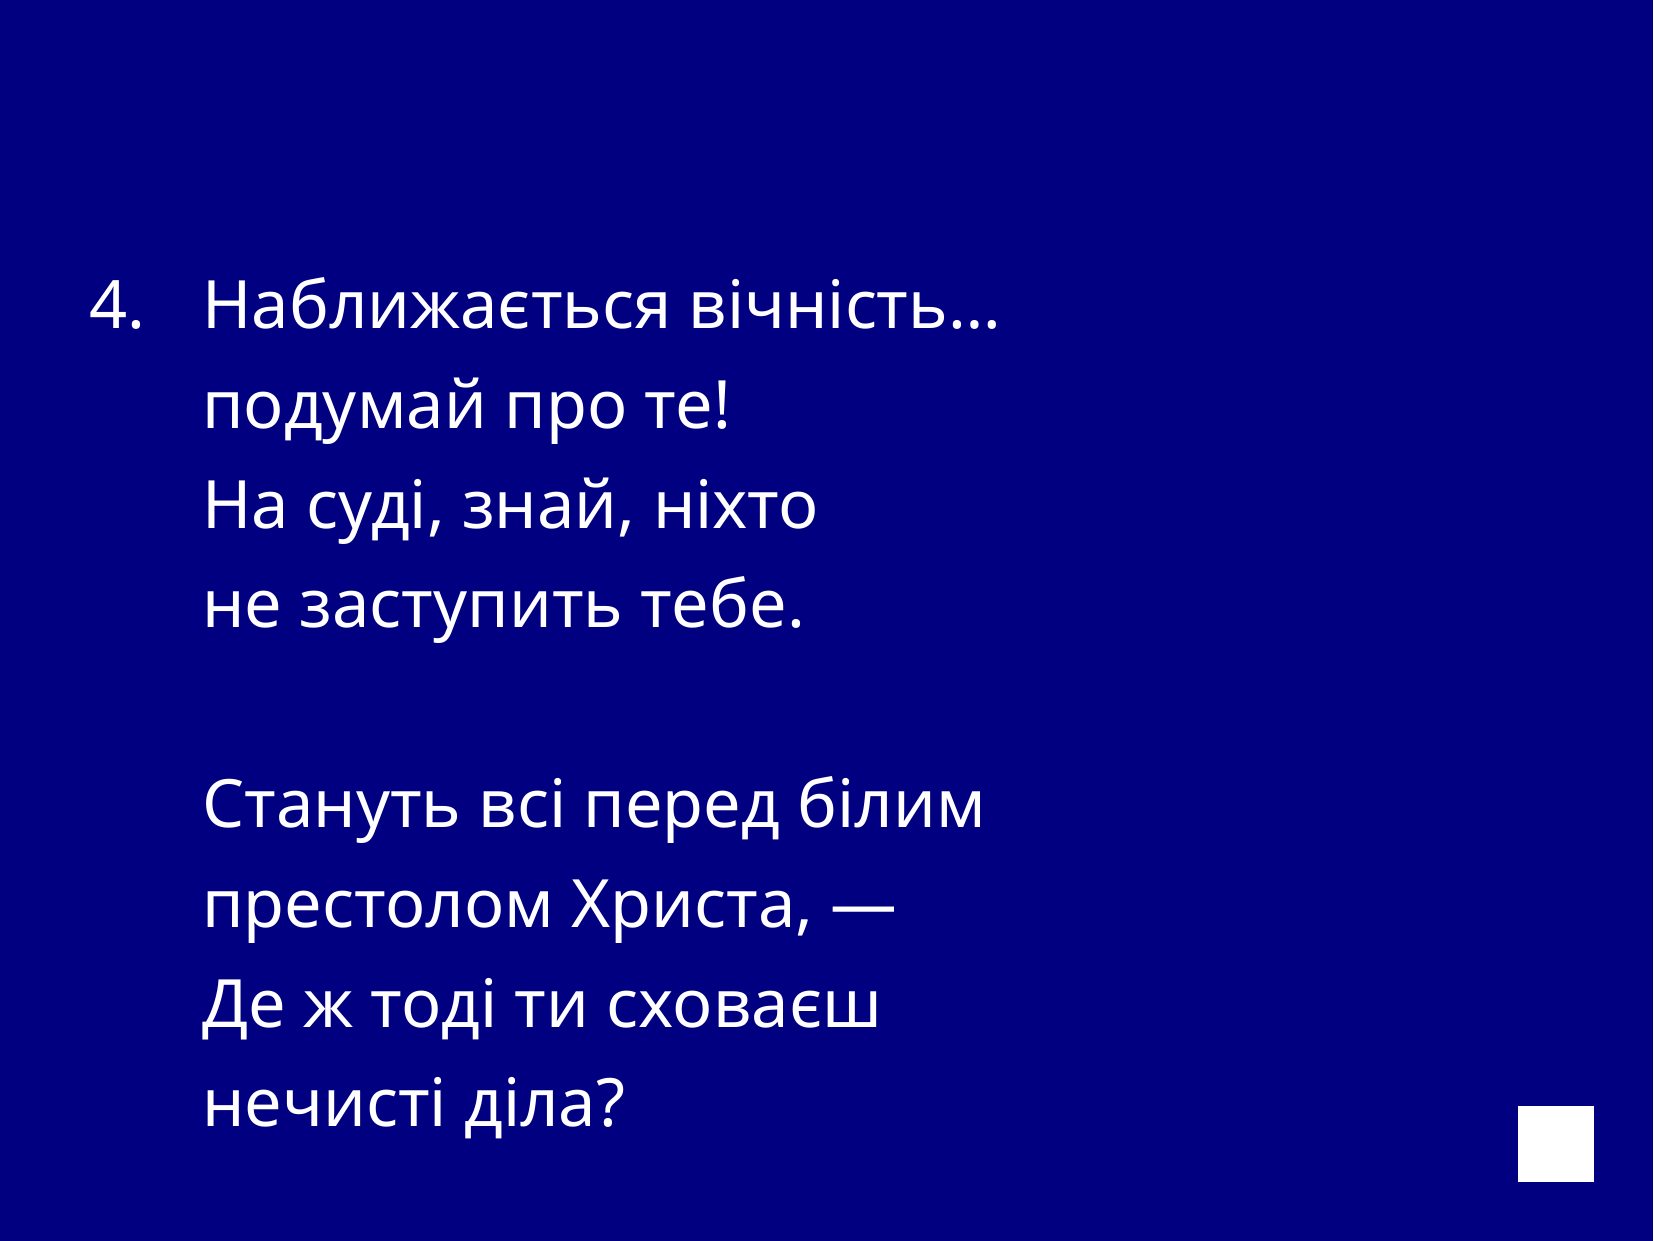

4.	Наближається вічність…
	подумай про те!
	На суді, знай, ніхто
	не заступить тебе.
	Стануть всі перед білим
	престолом Христа, ―
	Де ж тоді ти сховаєш
	нечисті діла?